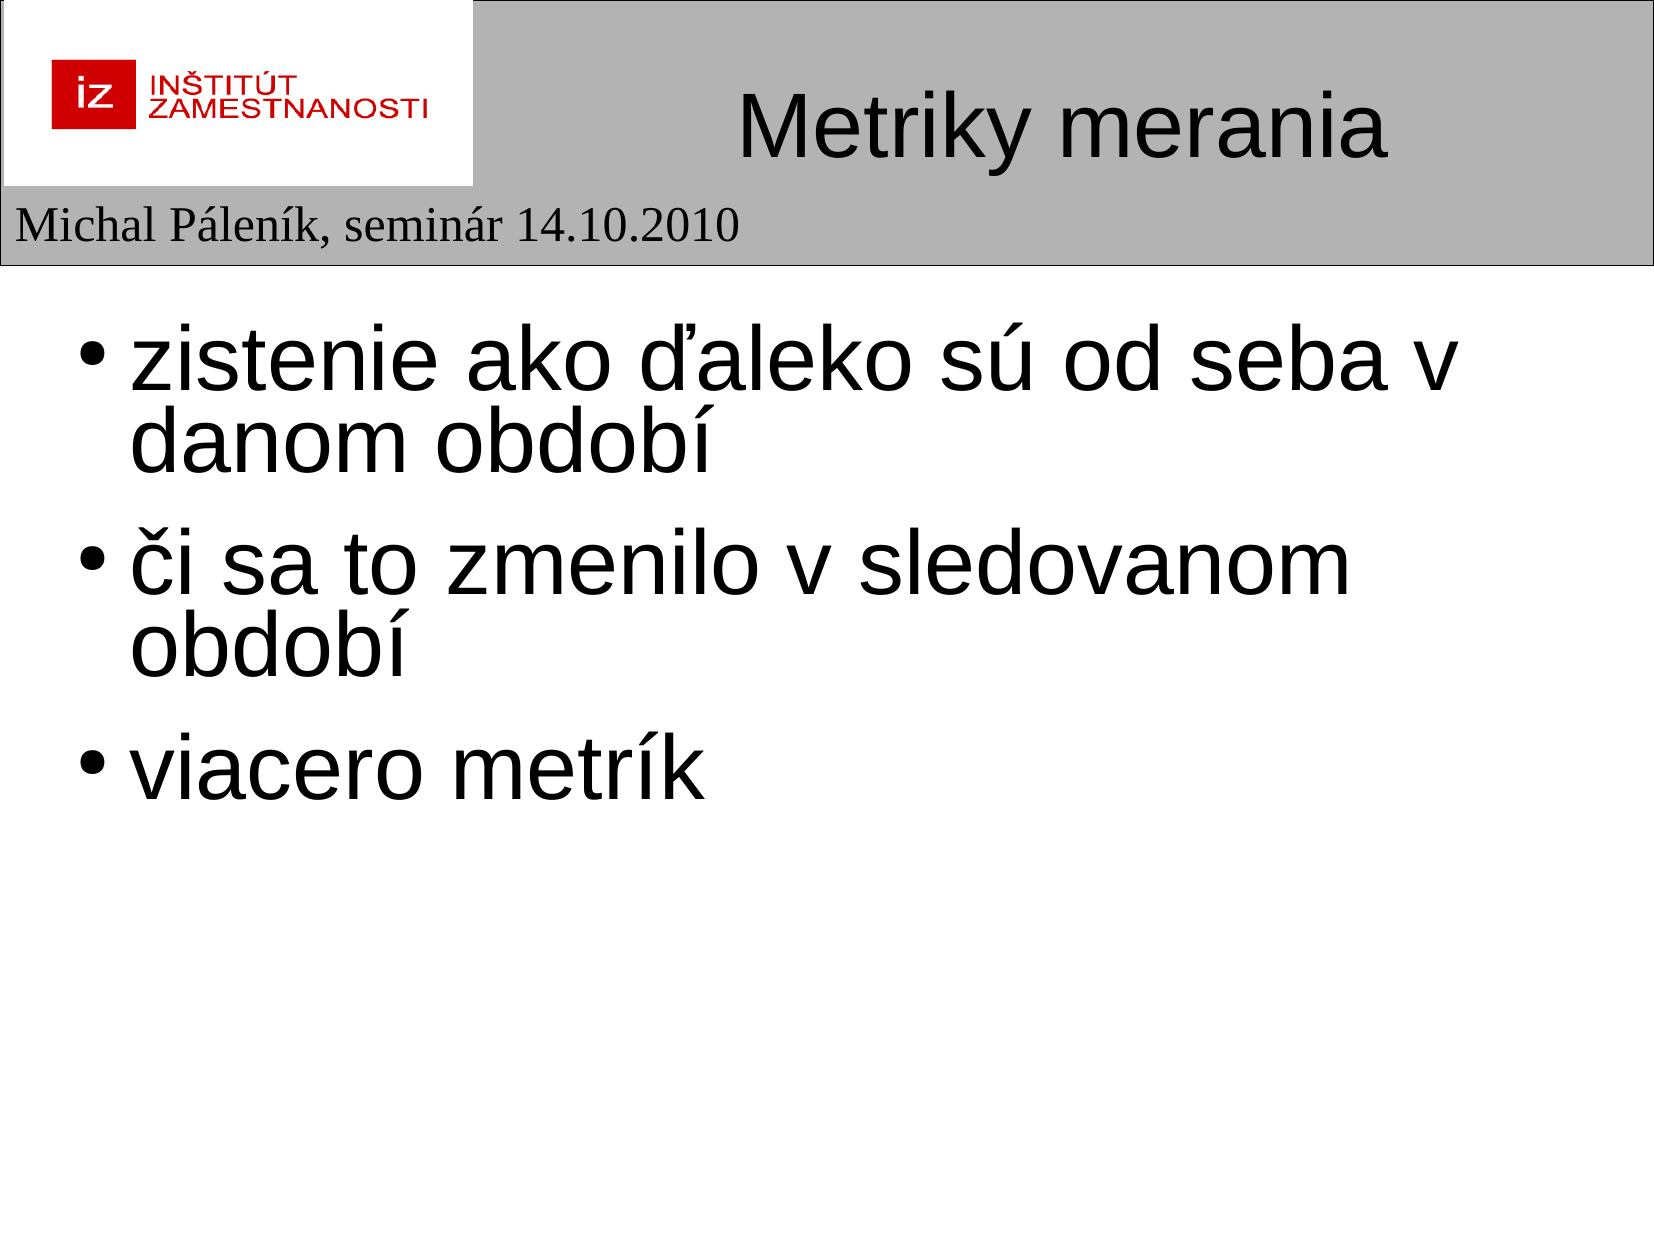

# Metriky merania
zistenie ako ďaleko sú od seba v danom období
či sa to zmenilo v sledovanom období
viacero metrík